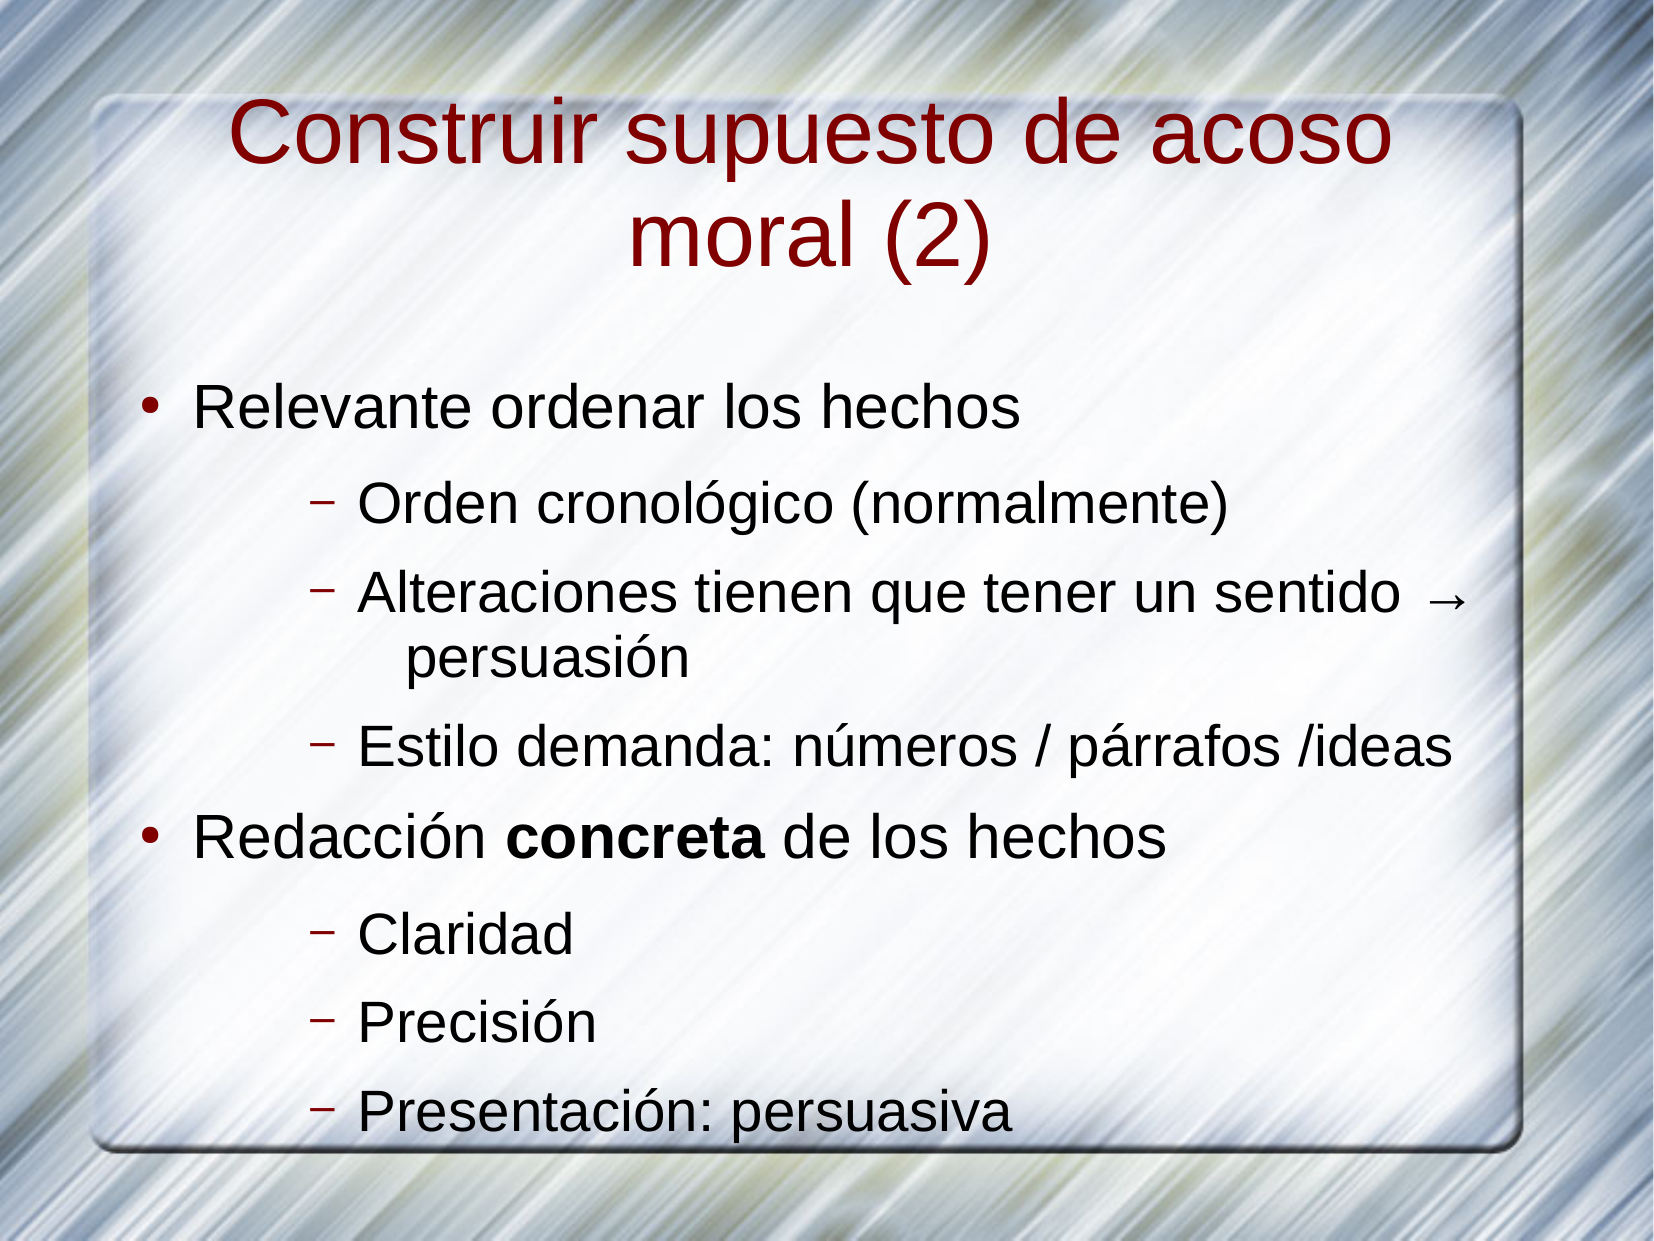

# Construir supuesto de acoso moral (2)
Relevante ordenar los hechos
Orden cronológico (normalmente)
Alteraciones tienen que tener un sentido → persuasión
Estilo demanda: números / párrafos /ideas
Redacción concreta de los hechos
Claridad
Precisión
Presentación: persuasiva